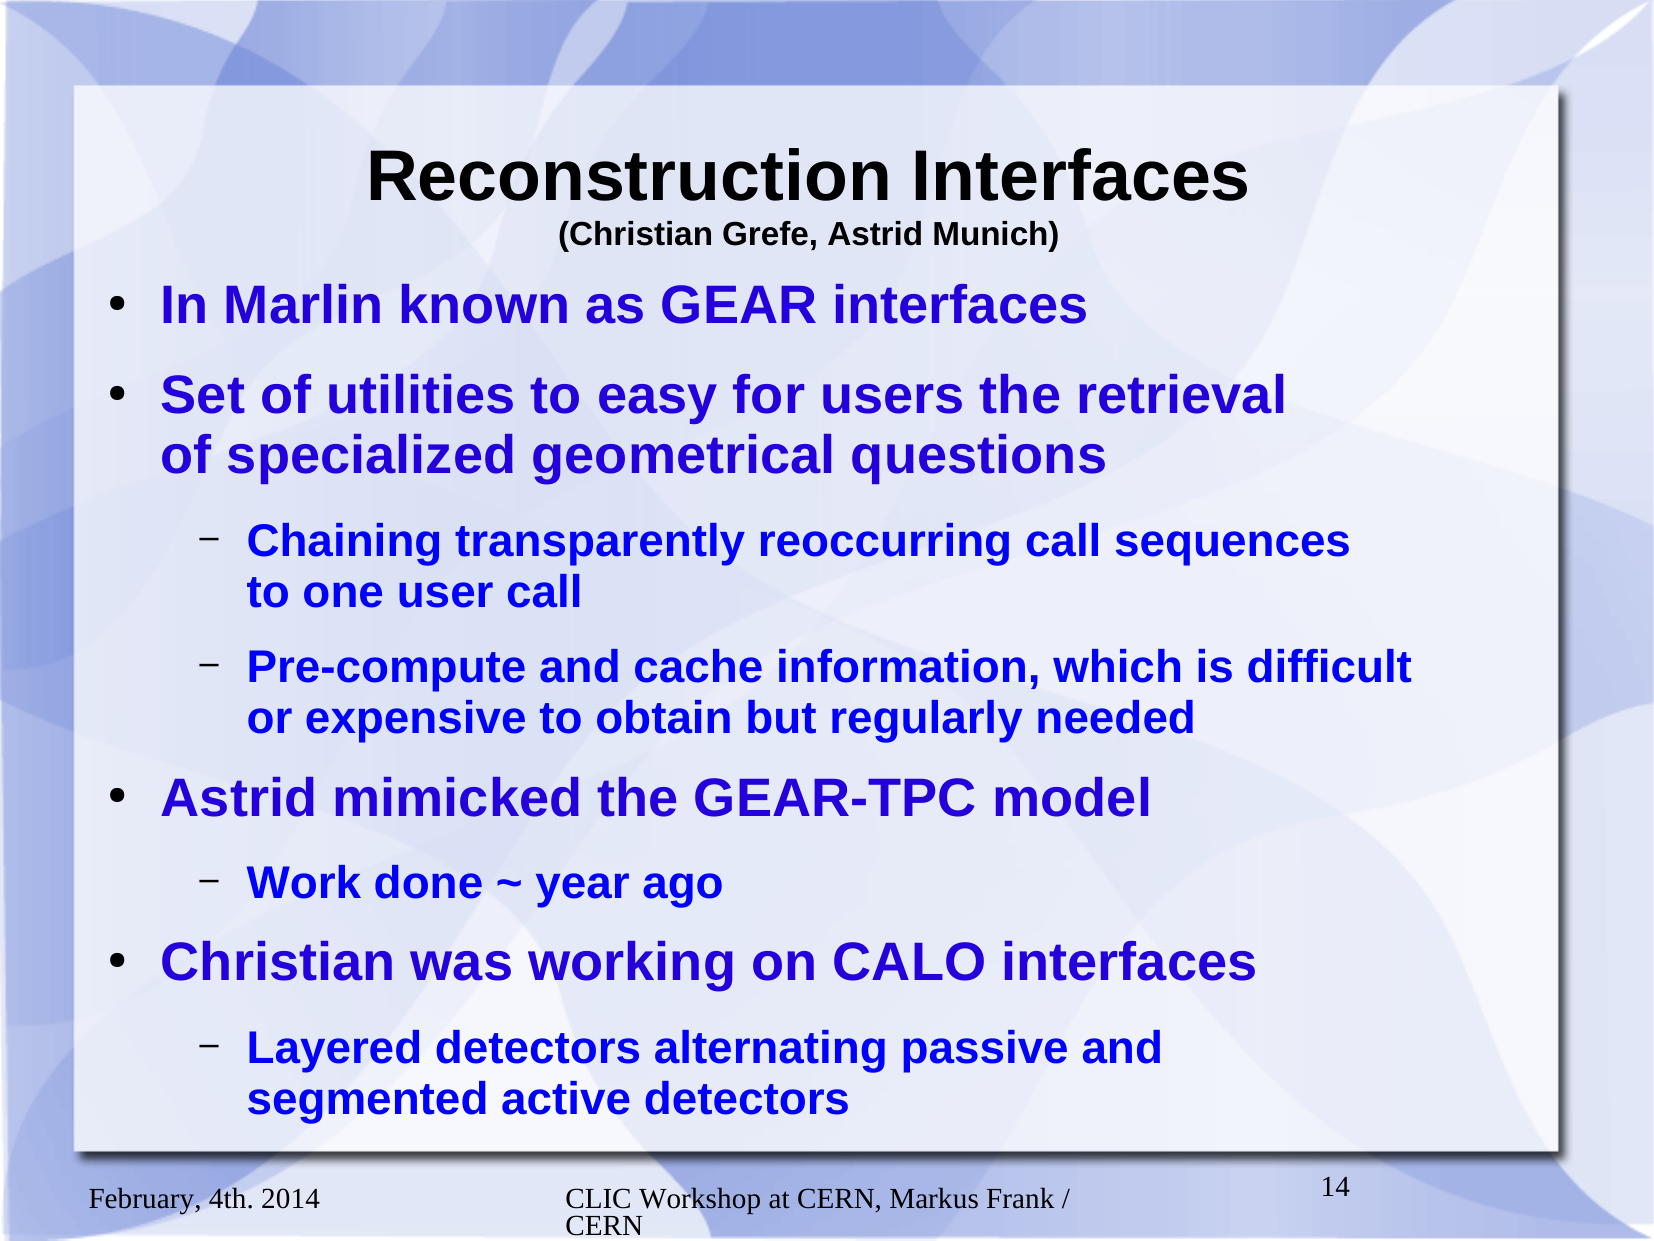

# Reconstruction Interfaces (Christian Grefe, Astrid Munich)
In Marlin known as GEAR interfaces
Set of utilities to easy for users the retrieval
of specialized geometrical questions
Chaining transparently reoccurring call sequences
to one user call
Pre-compute and cache information, which is difficult
or expensive to obtain but regularly needed
Astrid mimicked the GEAR-TPC model
Work done ~ year ago
Christian was working on CALO interfaces
Layered detectors alternating passive and
segmented active detectors
14
February, 4th. 2014
CLIC Workshop at CERN, Markus Frank / CERN